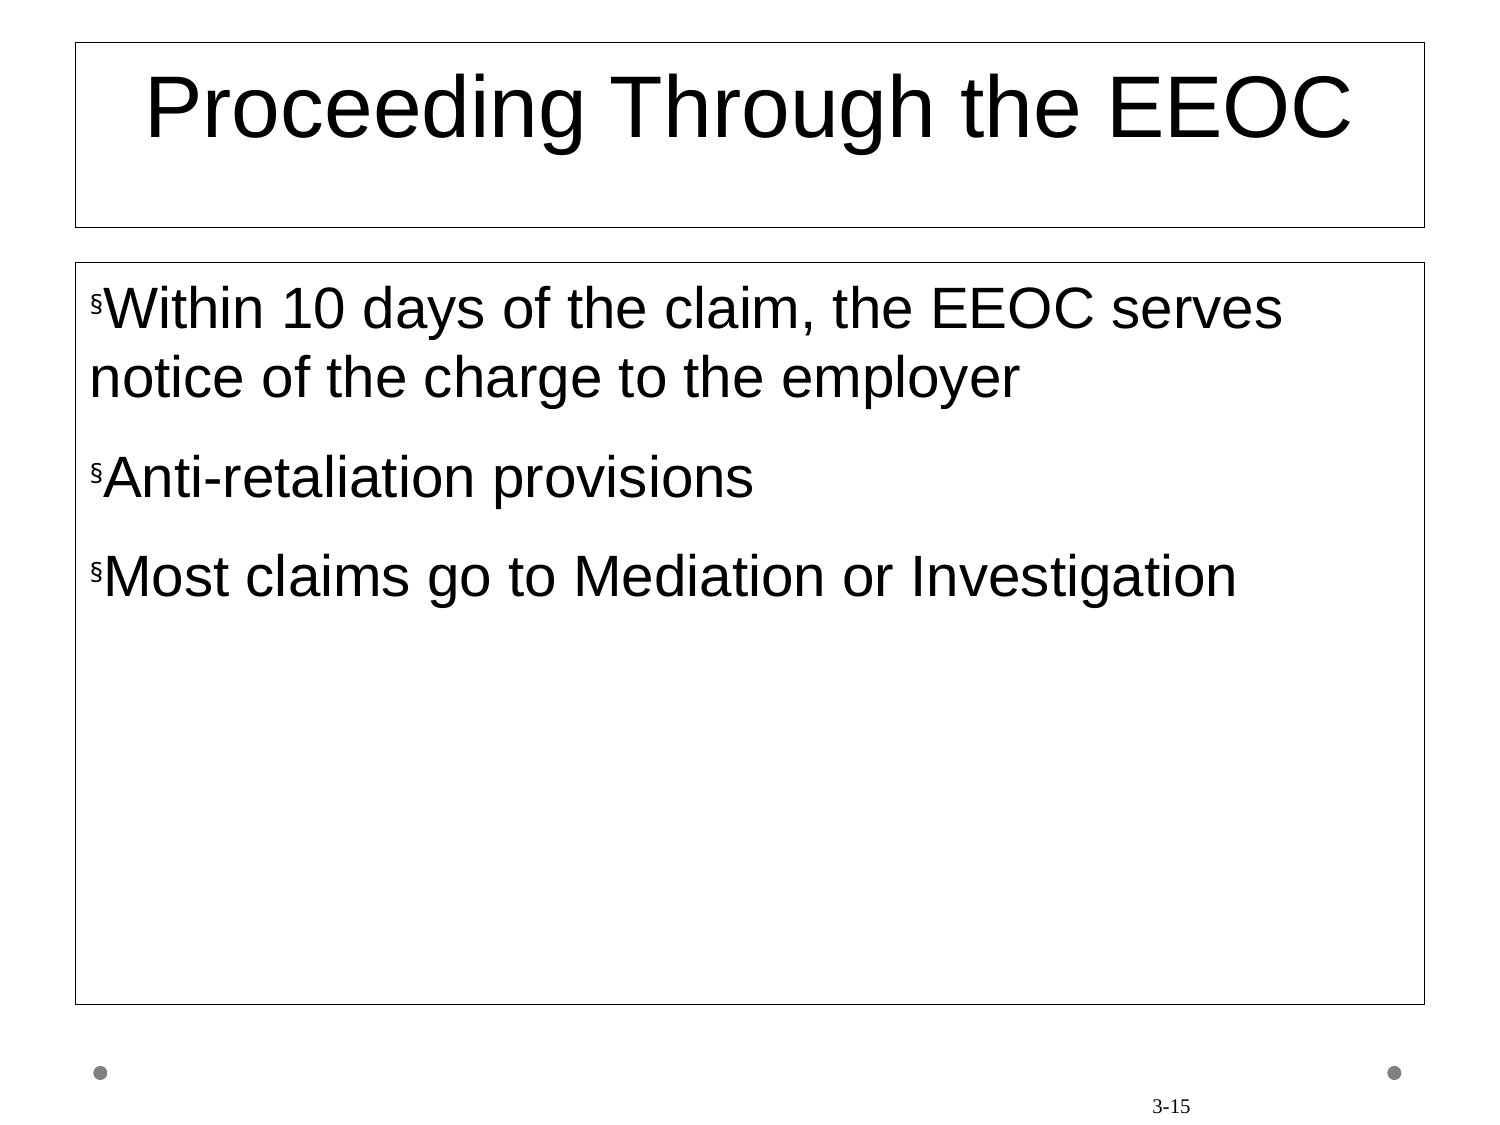

# Proceeding Through the EEOC
Within 10 days of the claim, the EEOC serves notice of the charge to the employer
Anti-retaliation provisions
Most claims go to Mediation or Investigation